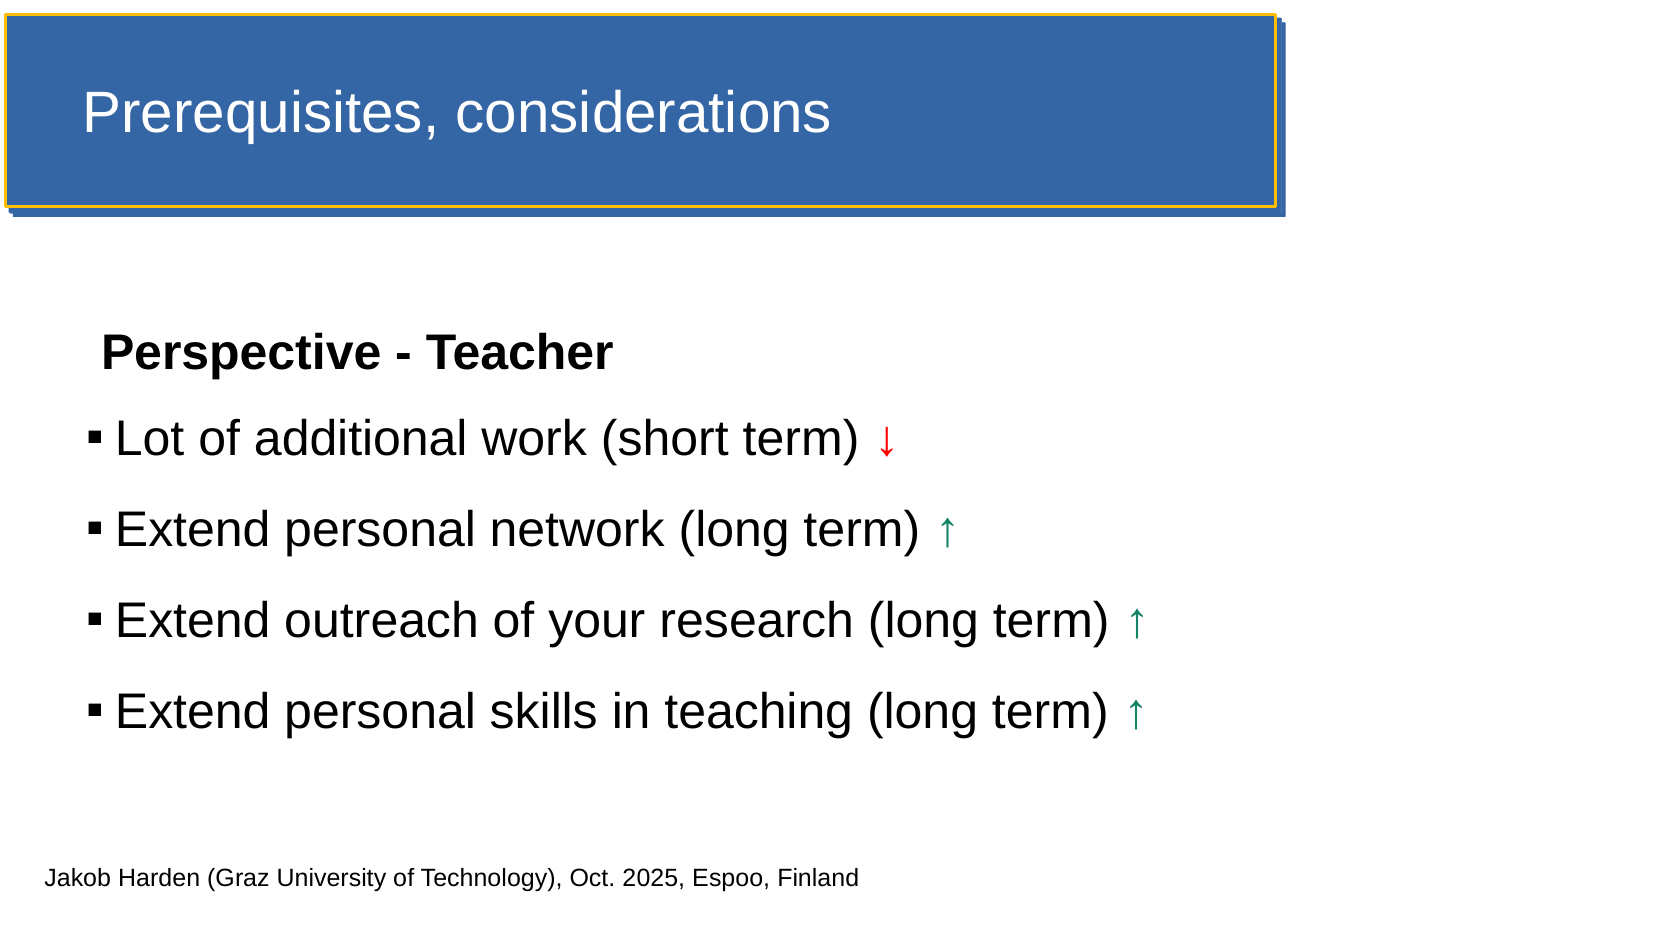

# Prerequisites, considerations
Perspective - Teacher
 Lot of additional work (short term) ↓
 Extend personal network (long term) ↑
 Extend outreach of your research (long term) ↑
 Extend personal skills in teaching (long term) ↑